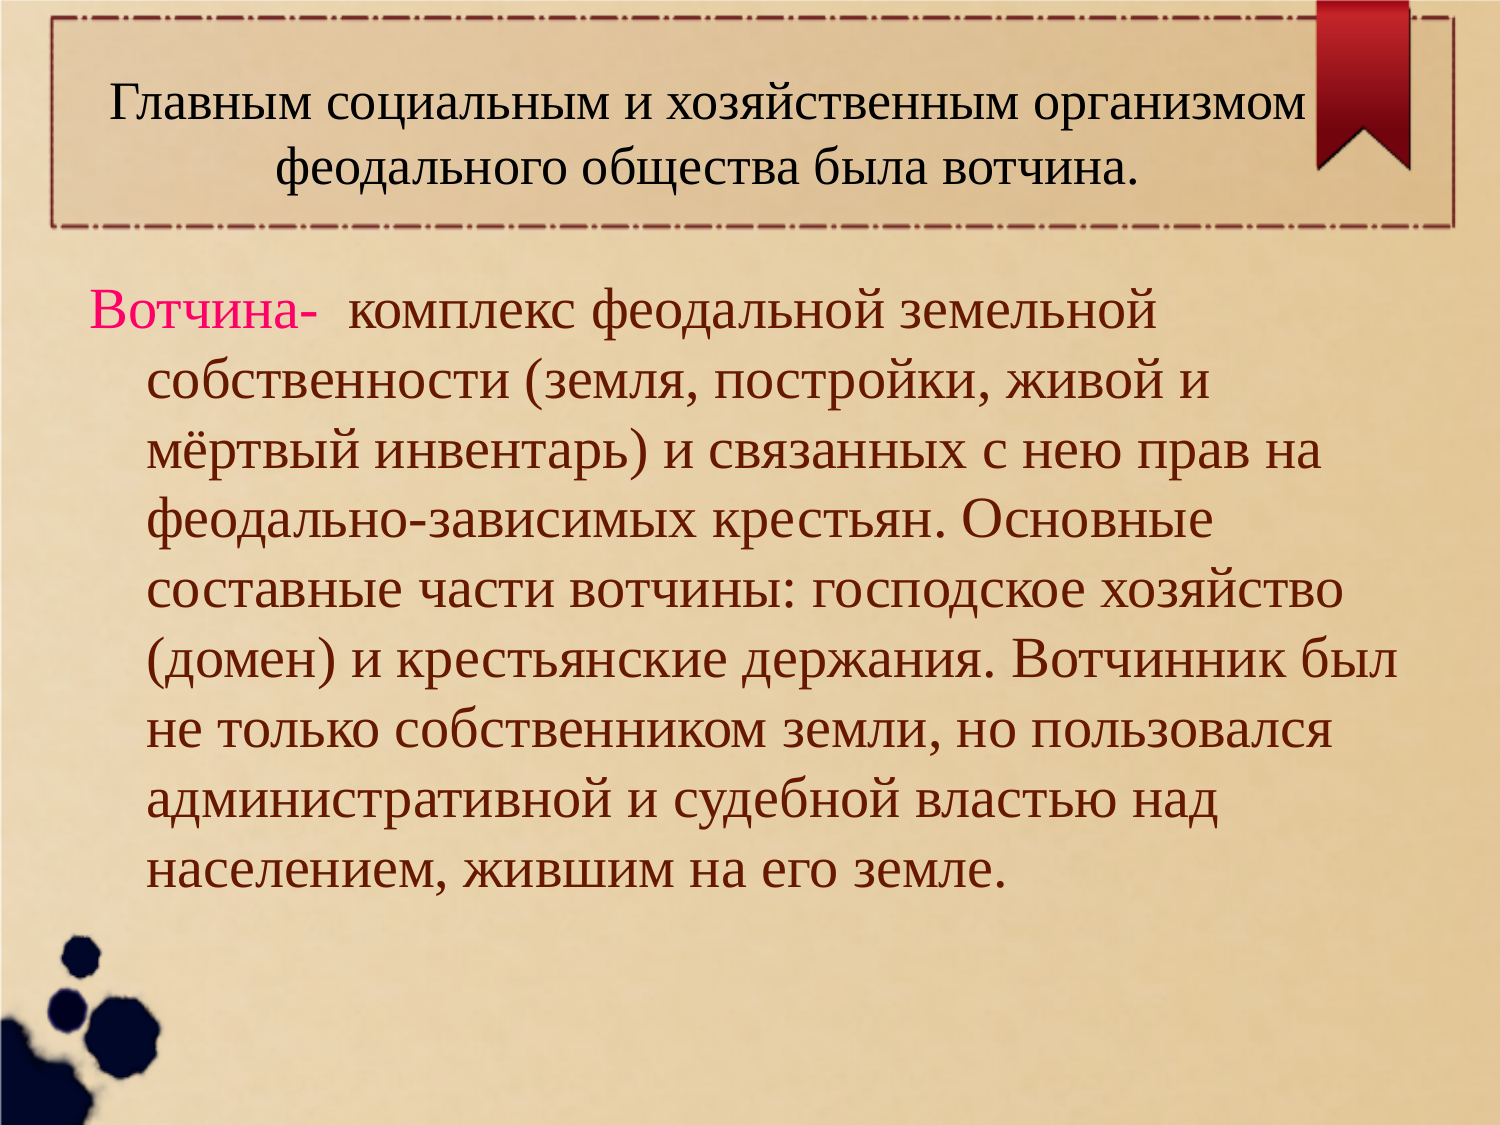

# Главным социальным и хозяйственным организмом феодального общества была вотчина.
Вотчина- комплекс феодальной земельной собственности (земля, постройки, живой и мёртвый инвентарь) и связанных с нею прав на феодально-зависимых крестьян. Основные составные части вотчины: господское хозяйство (домен) и крестьянские держания. Вотчинник был не только собственником земли, но пользовался административной и судебной властью над населением, жившим на его земле.